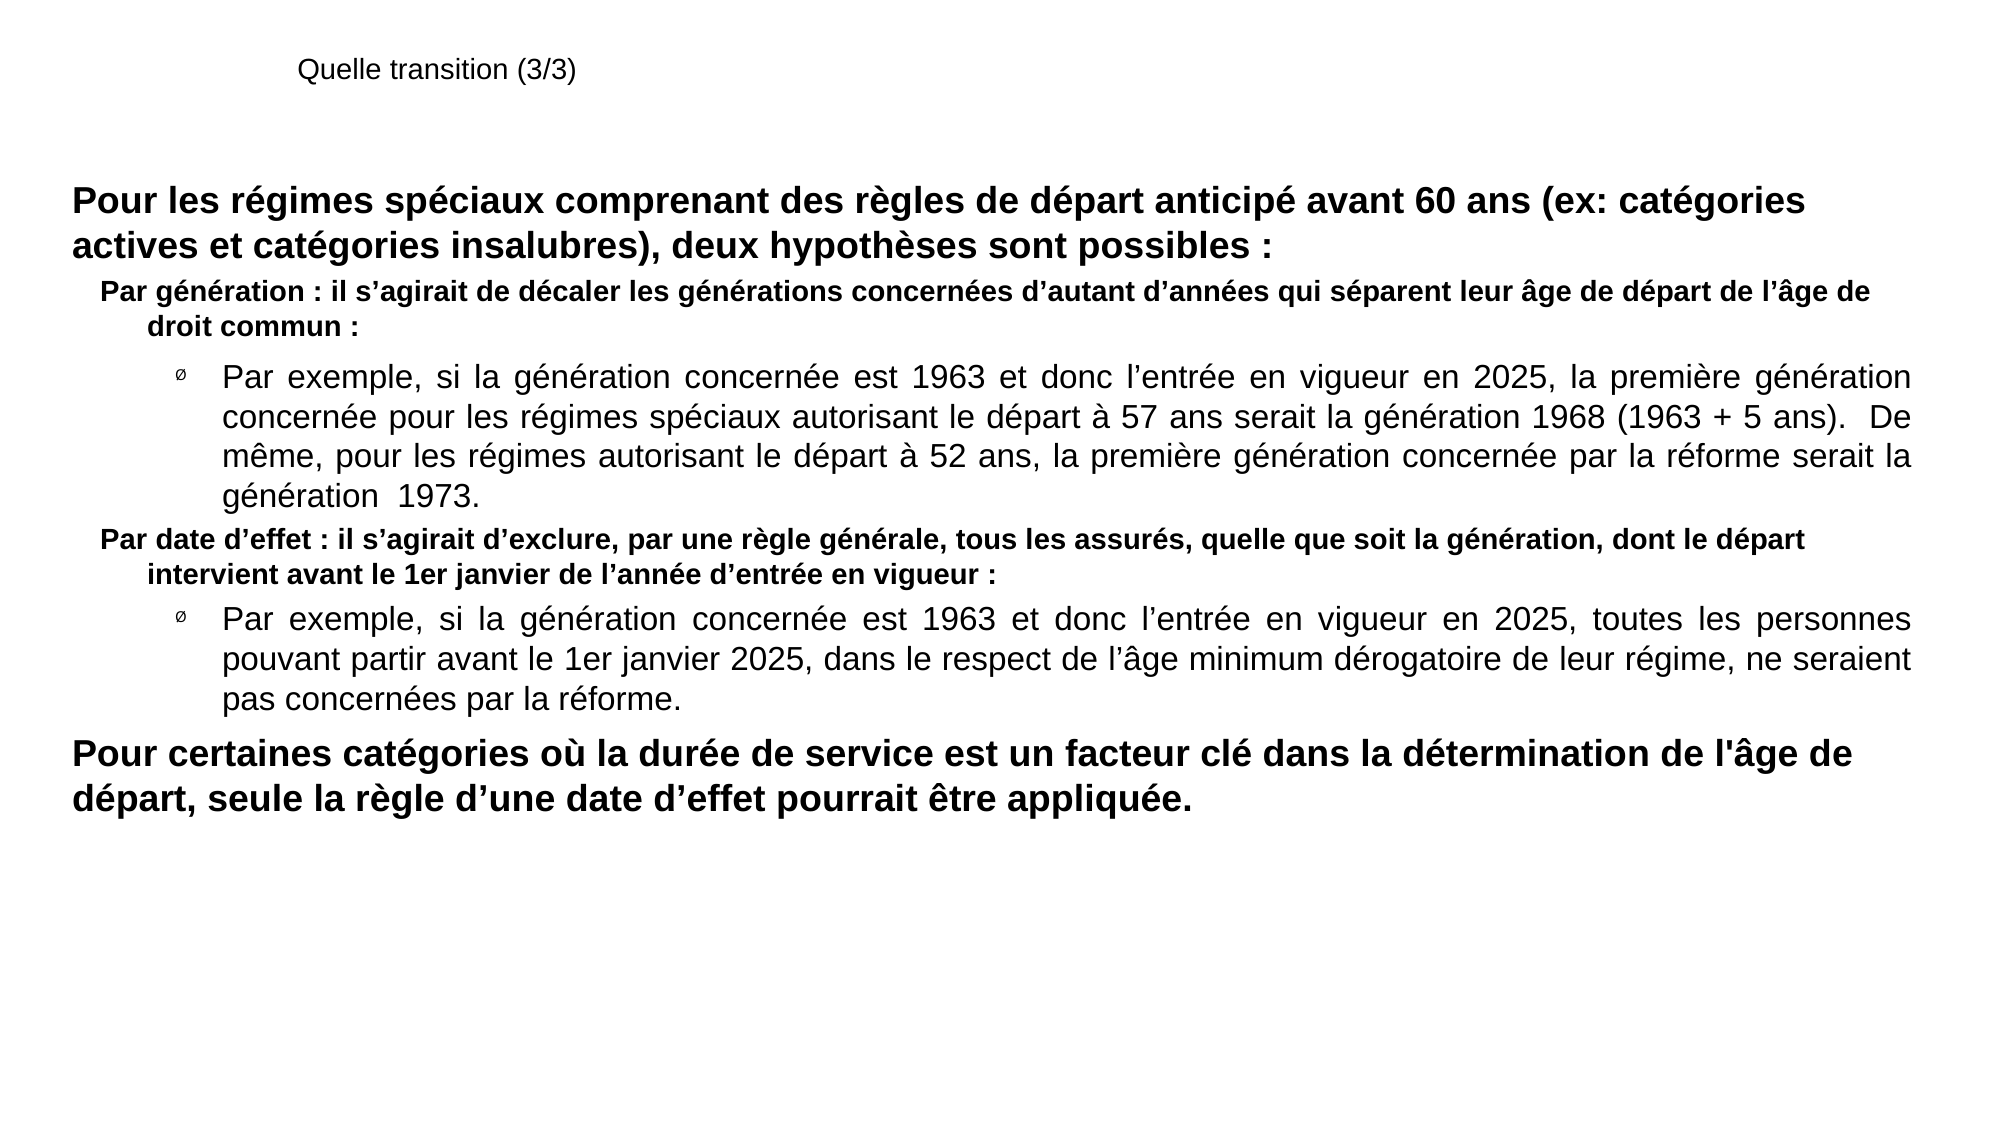

# Quelle transition (3/3)
Pour les régimes spéciaux comprenant des règles de départ anticipé avant 60 ans (ex: catégories actives et catégories insalubres), deux hypothèses sont possibles :
Par génération : il s’agirait de décaler les générations concernées d’autant d’années qui séparent leur âge de départ de l’âge de droit commun :
Par exemple, si la génération concernée est 1963 et donc l’entrée en vigueur en 2025, la première génération concernée pour les régimes spéciaux autorisant le départ à 57 ans serait la génération 1968 (1963 + 5 ans). De même, pour les régimes autorisant le départ à 52 ans, la première génération concernée par la réforme serait la génération 1973.
Par date d’effet : il s’agirait d’exclure, par une règle générale, tous les assurés, quelle que soit la génération, dont le départ intervient avant le 1er janvier de l’année d’entrée en vigueur :
Par exemple, si la génération concernée est 1963 et donc l’entrée en vigueur en 2025, toutes les personnes pouvant partir avant le 1er janvier 2025, dans le respect de l’âge minimum dérogatoire de leur régime, ne seraient pas concernées par la réforme.
Pour certaines catégories où la durée de service est un facteur clé dans la détermination de l'âge de départ, seule la règle d’une date d’effet pourrait être appliquée.